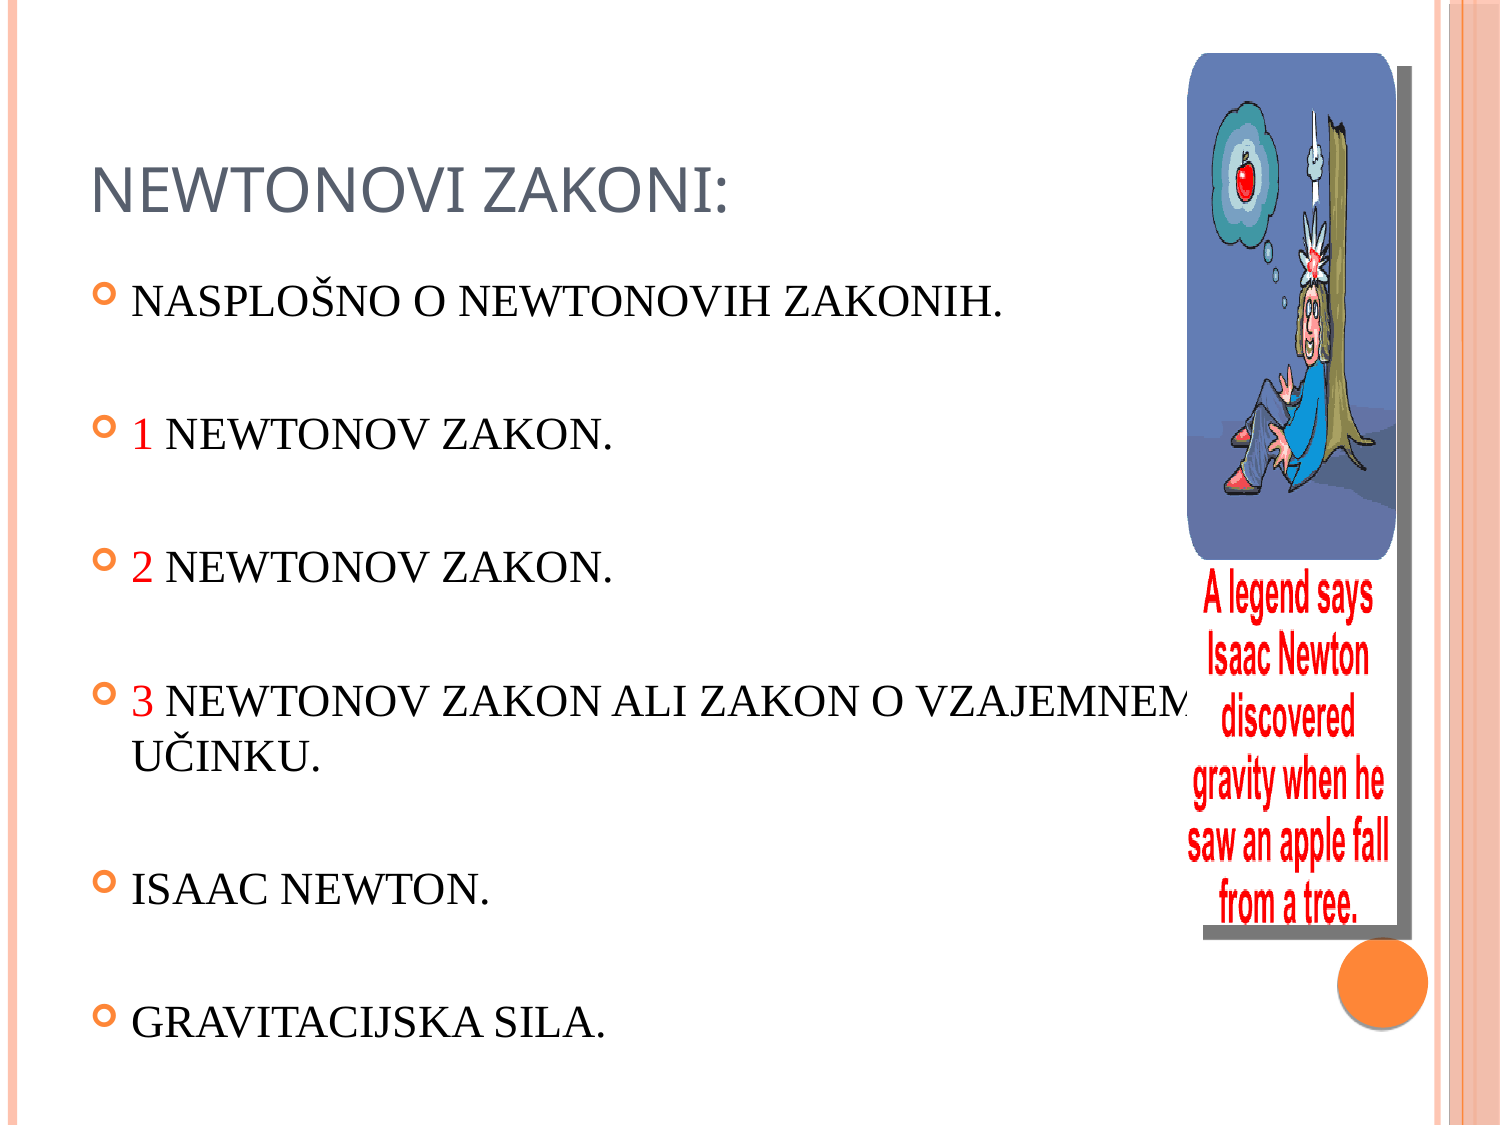

# NEWTONOVI ZAKONI:
NASPLOŠNO O NEWTONOVIH ZAKONIH.
1 NEWTONOV ZAKON.
2 NEWTONOV ZAKON.
3 NEWTONOV ZAKON ALI ZAKON O VZAJEMNEM UČINKU.
ISAAC NEWTON.
GRAVITACIJSKA SILA.